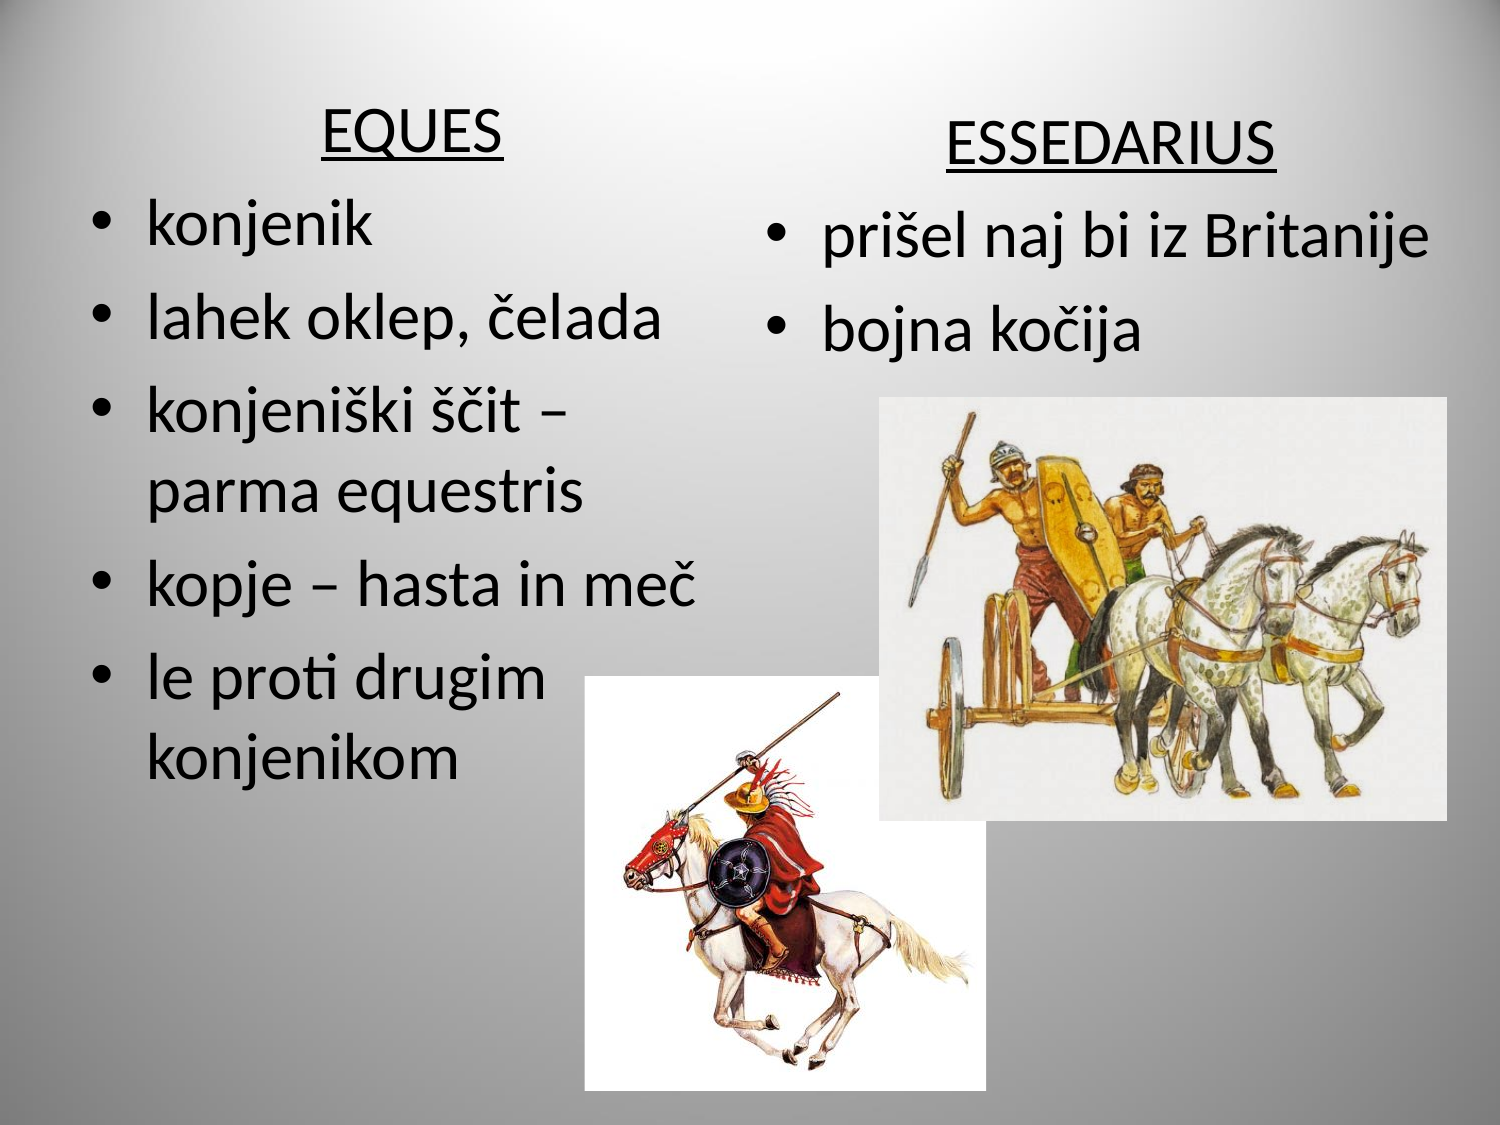

# EQUES
konjenik
lahek oklep, čelada
konjeniški ščit – parma equestris
kopje – hasta in meč
le proti drugim konjenikom
ESSEDARIUS
prišel naj bi iz Britanije
bojna kočija